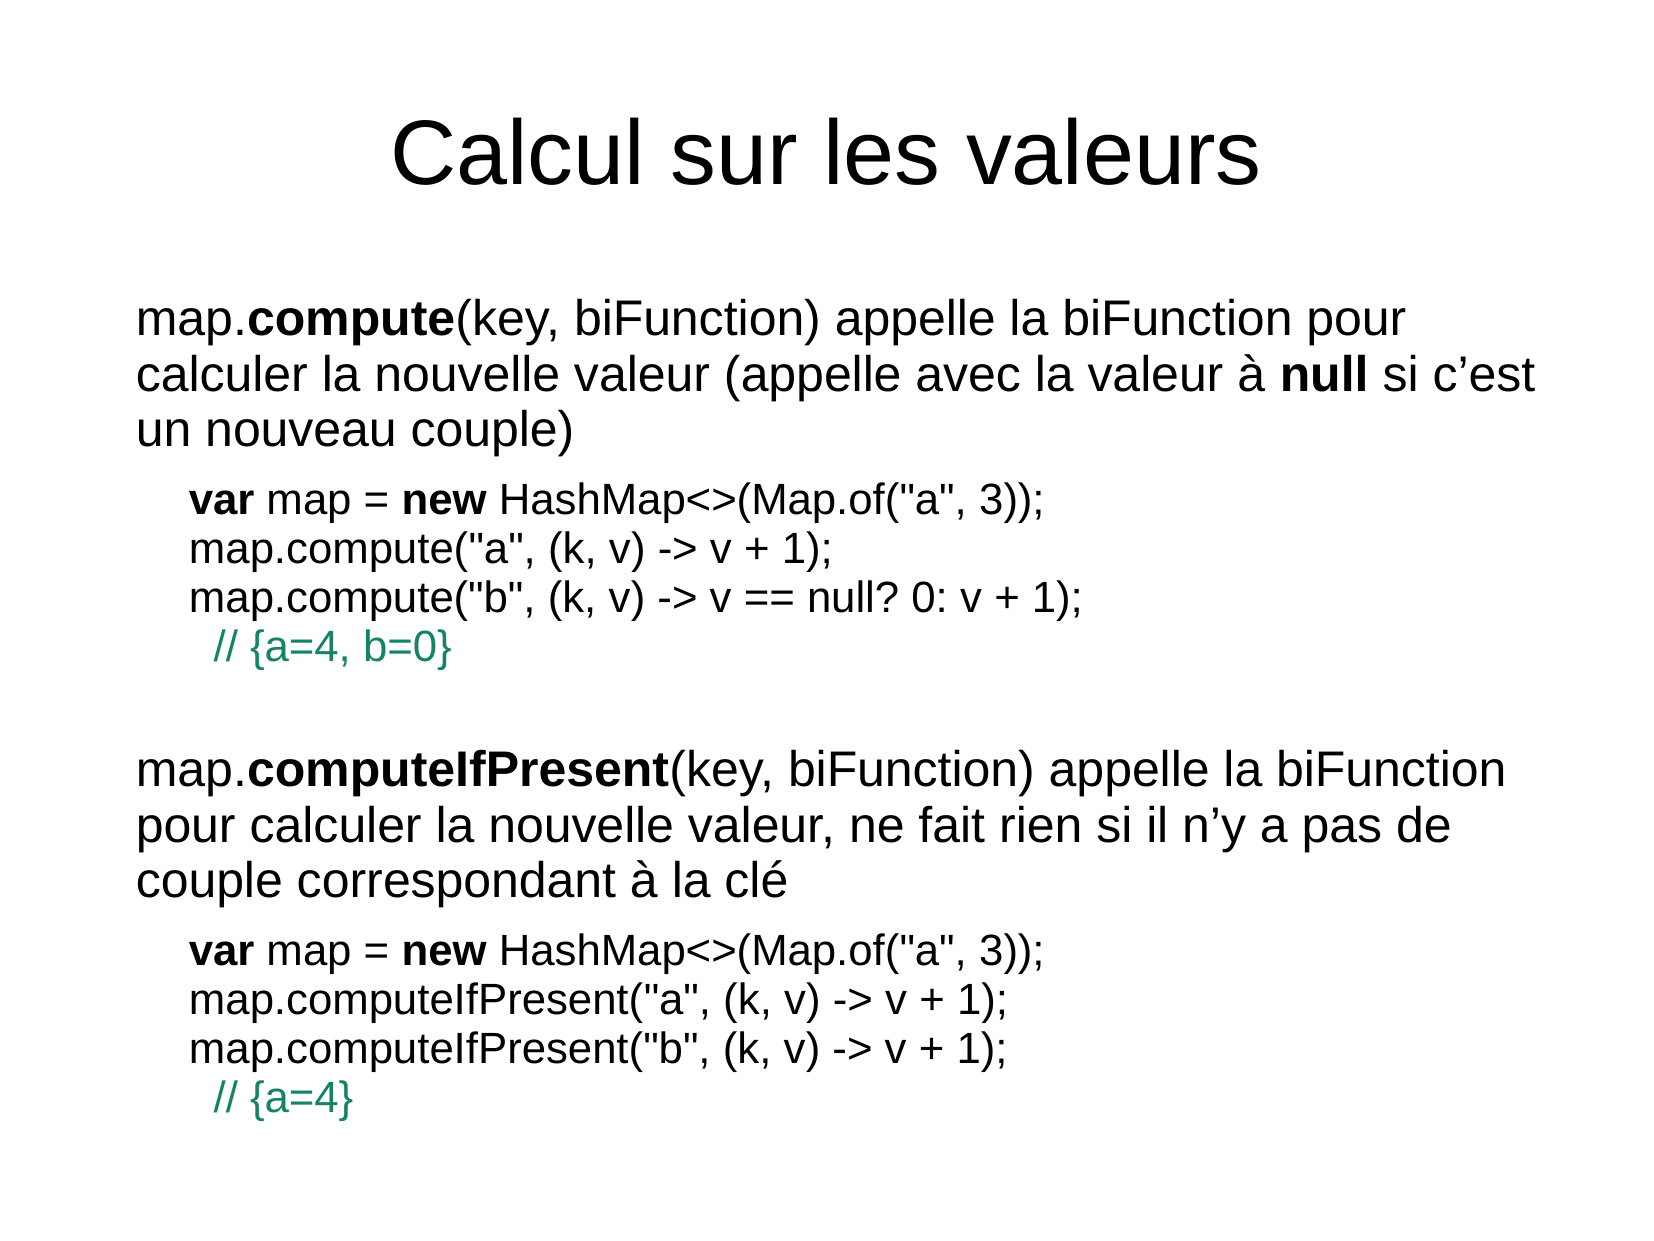

# Calcul sur les valeurs
map.compute(key, biFunction) appelle la biFunction pour calculer la nouvelle valeur (appelle avec la valeur à null si c’est un nouveau couple)
var map = new HashMap<>(Map.of("a", 3));
map.compute("a", (k, v) -> v + 1);
map.compute("b", (k, v) -> v == null? 0: v + 1);
 // {a=4, b=0}
map.computeIfPresent(key, biFunction) appelle la biFunction pour calculer la nouvelle valeur, ne fait rien si il n’y a pas de couple correspondant à la clé
var map = new HashMap<>(Map.of("a", 3));
map.computeIfPresent("a", (k, v) -> v + 1);
map.computeIfPresent("b", (k, v) -> v + 1);
 // {a=4}